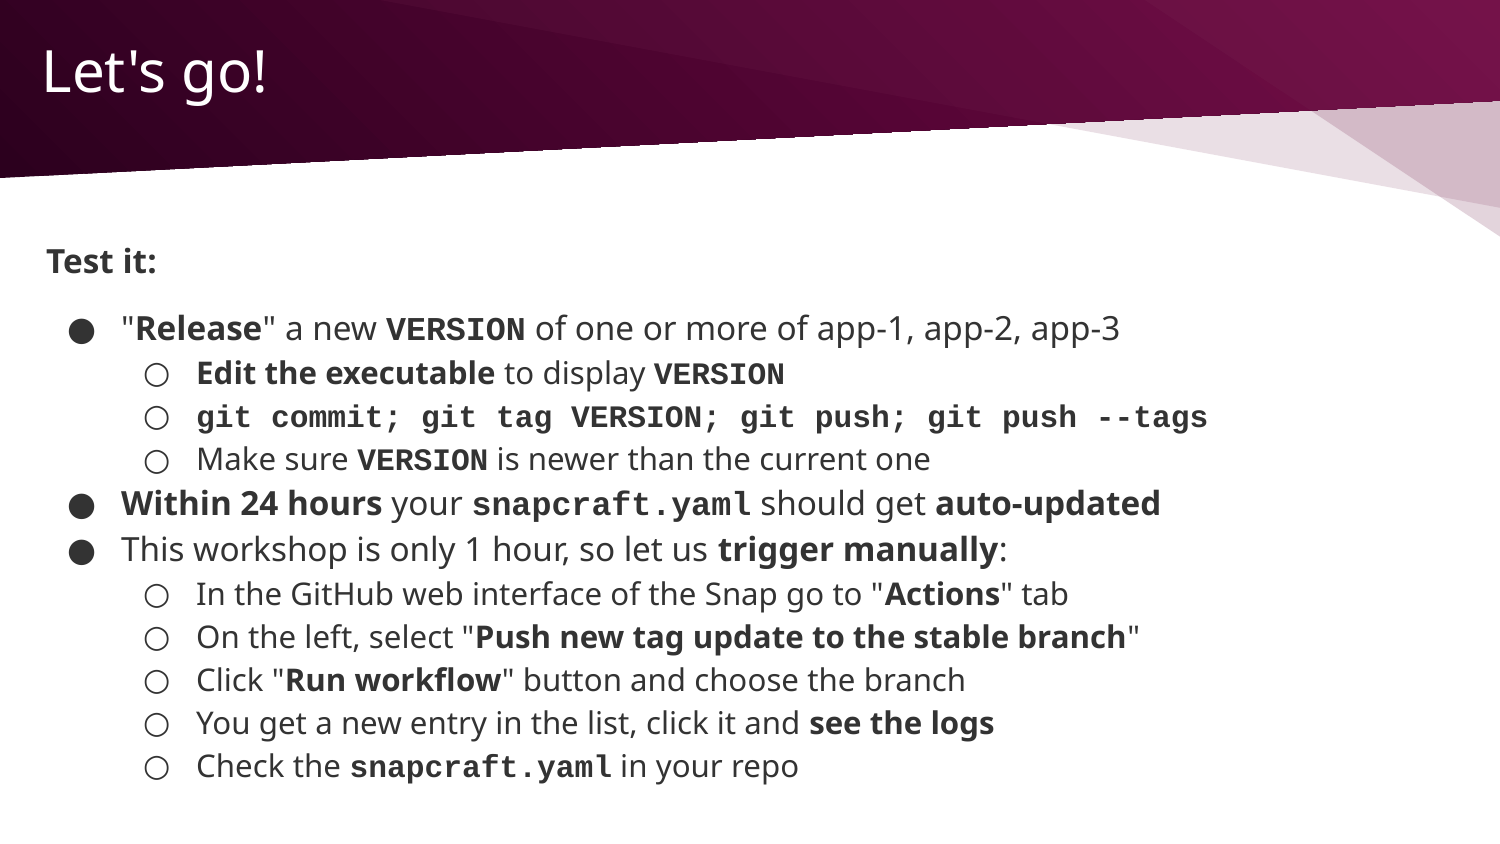

Let's go!
# Test it:
"Release" a new VERSION of one or more of app-1, app-2, app-3
Edit the executable to display VERSION
git commit; git tag VERSION; git push; git push --tags
Make sure VERSION is newer than the current one
Within 24 hours your snapcraft.yaml should get auto-updated
This workshop is only 1 hour, so let us trigger manually:
In the GitHub web interface of the Snap go to "Actions" tab
On the left, select "Push new tag update to the stable branch"
Click "Run workflow" button and choose the branch
You get a new entry in the list, click it and see the logs
Check the snapcraft.yaml in your repo